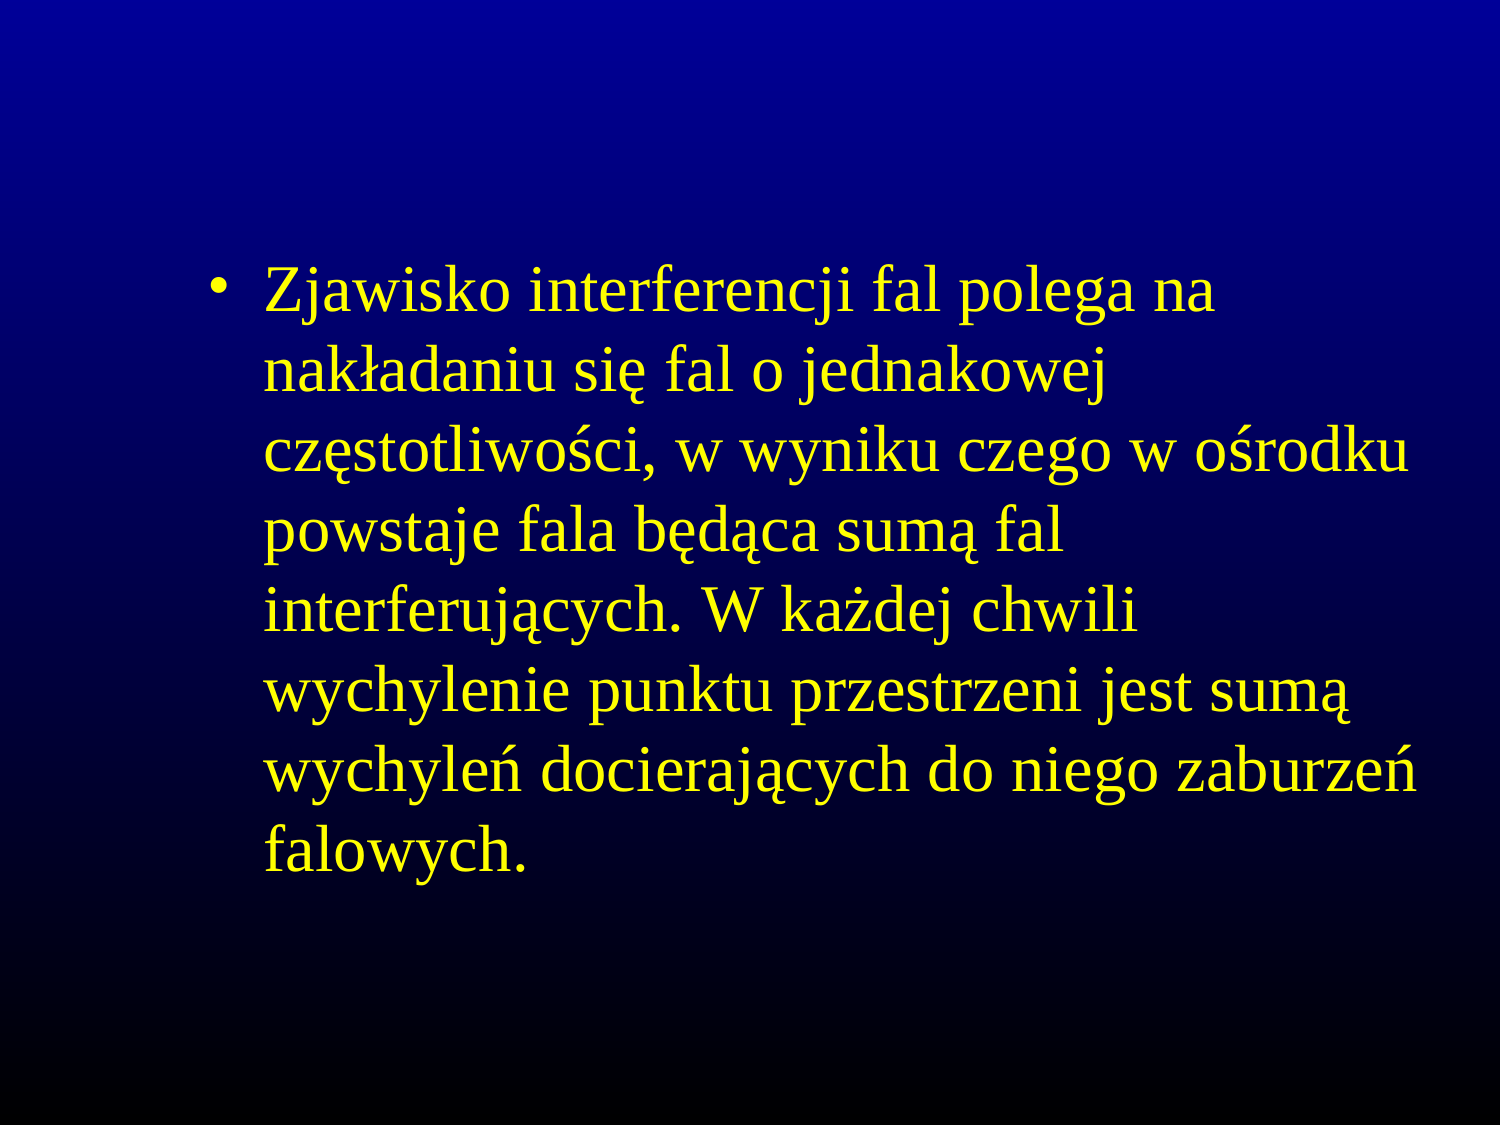

Zjawisko interferencji fal polega na nakładaniu się fal o jednakowej częstotliwości, w wyniku czego w ośrodku powstaje fala będąca sumą fal interferujących. W każdej chwili wychylenie punktu przestrzeni jest sumą wychyleń docierających do niego zaburzeń falowych.